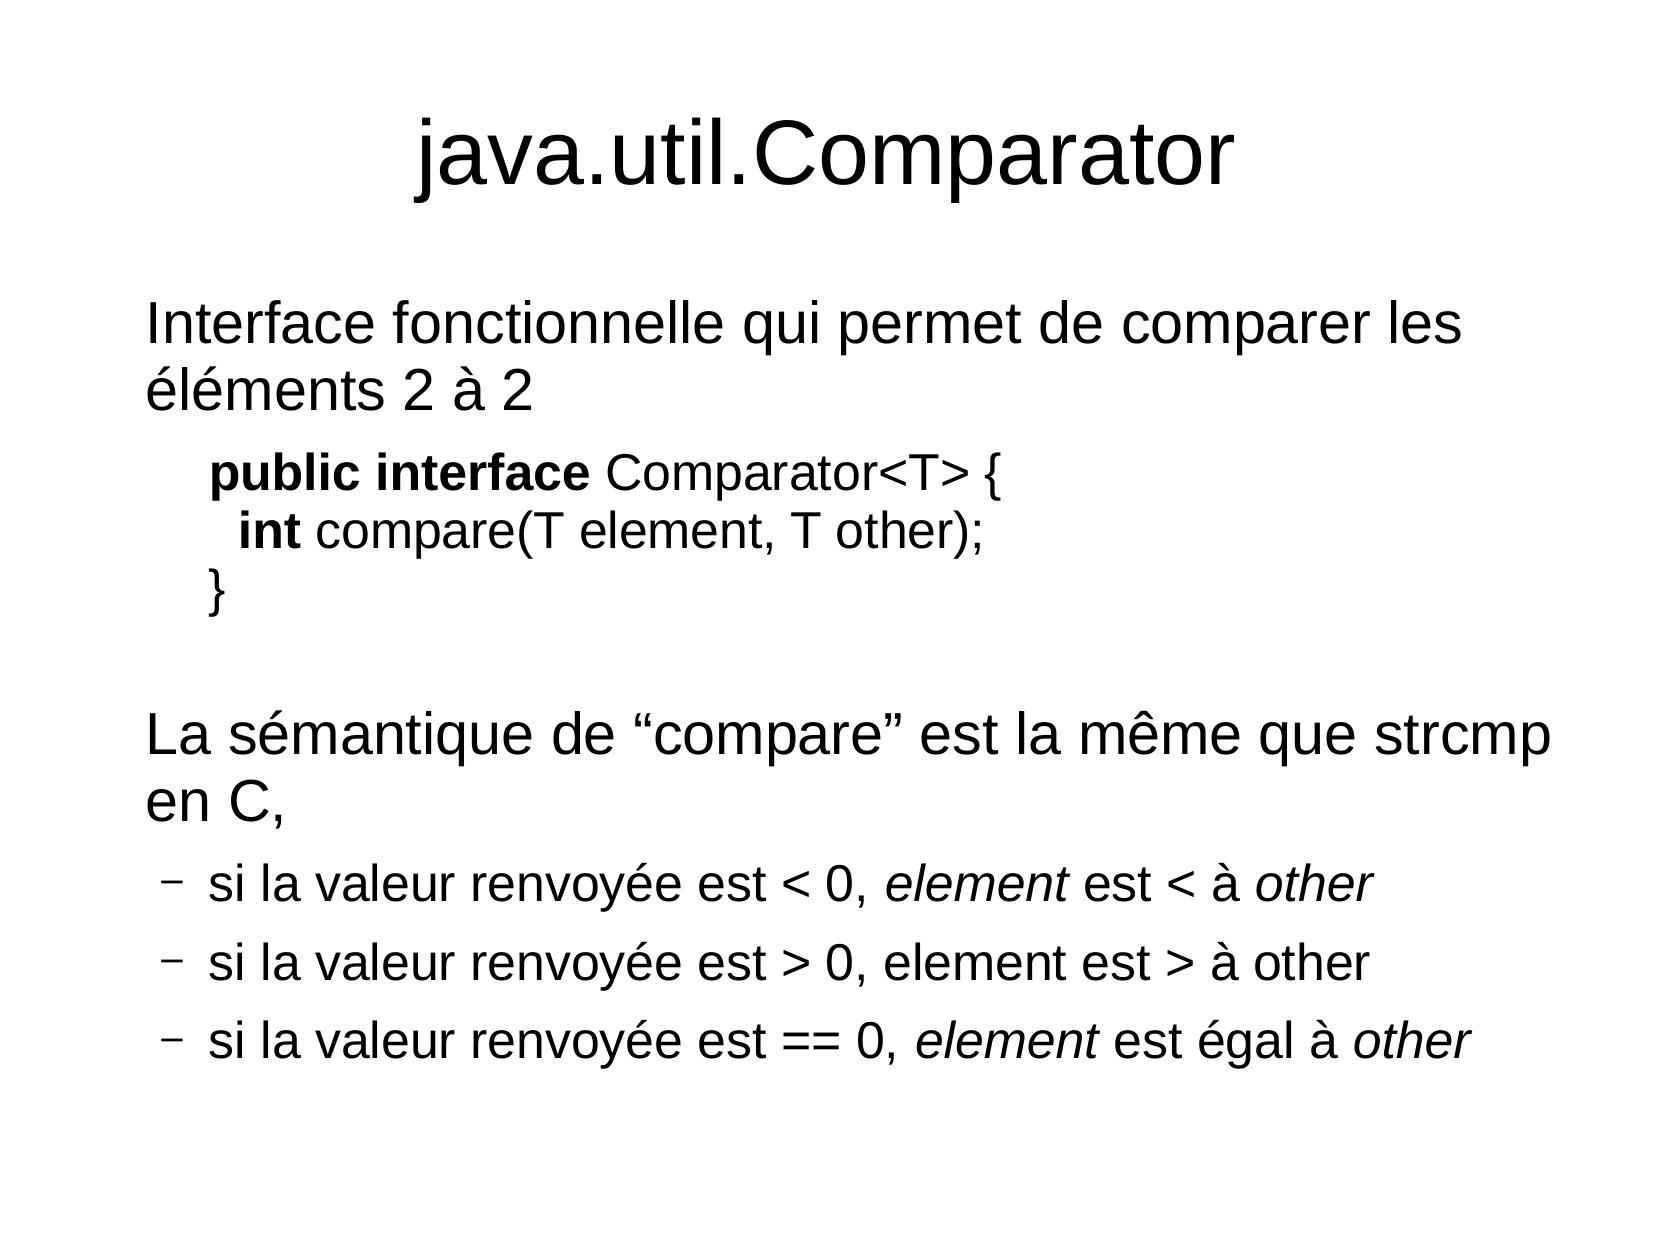

# java.util.Comparator
Interface fonctionnelle qui permet de comparer les éléments 2 à 2
public interface Comparator<T> {
 int compare(T element, T other);
}
La sémantique de “compare” est la même que strcmp en C,
si la valeur renvoyée est < 0, element est < à other
si la valeur renvoyée est > 0, element est > à other
si la valeur renvoyée est == 0, element est égal à other